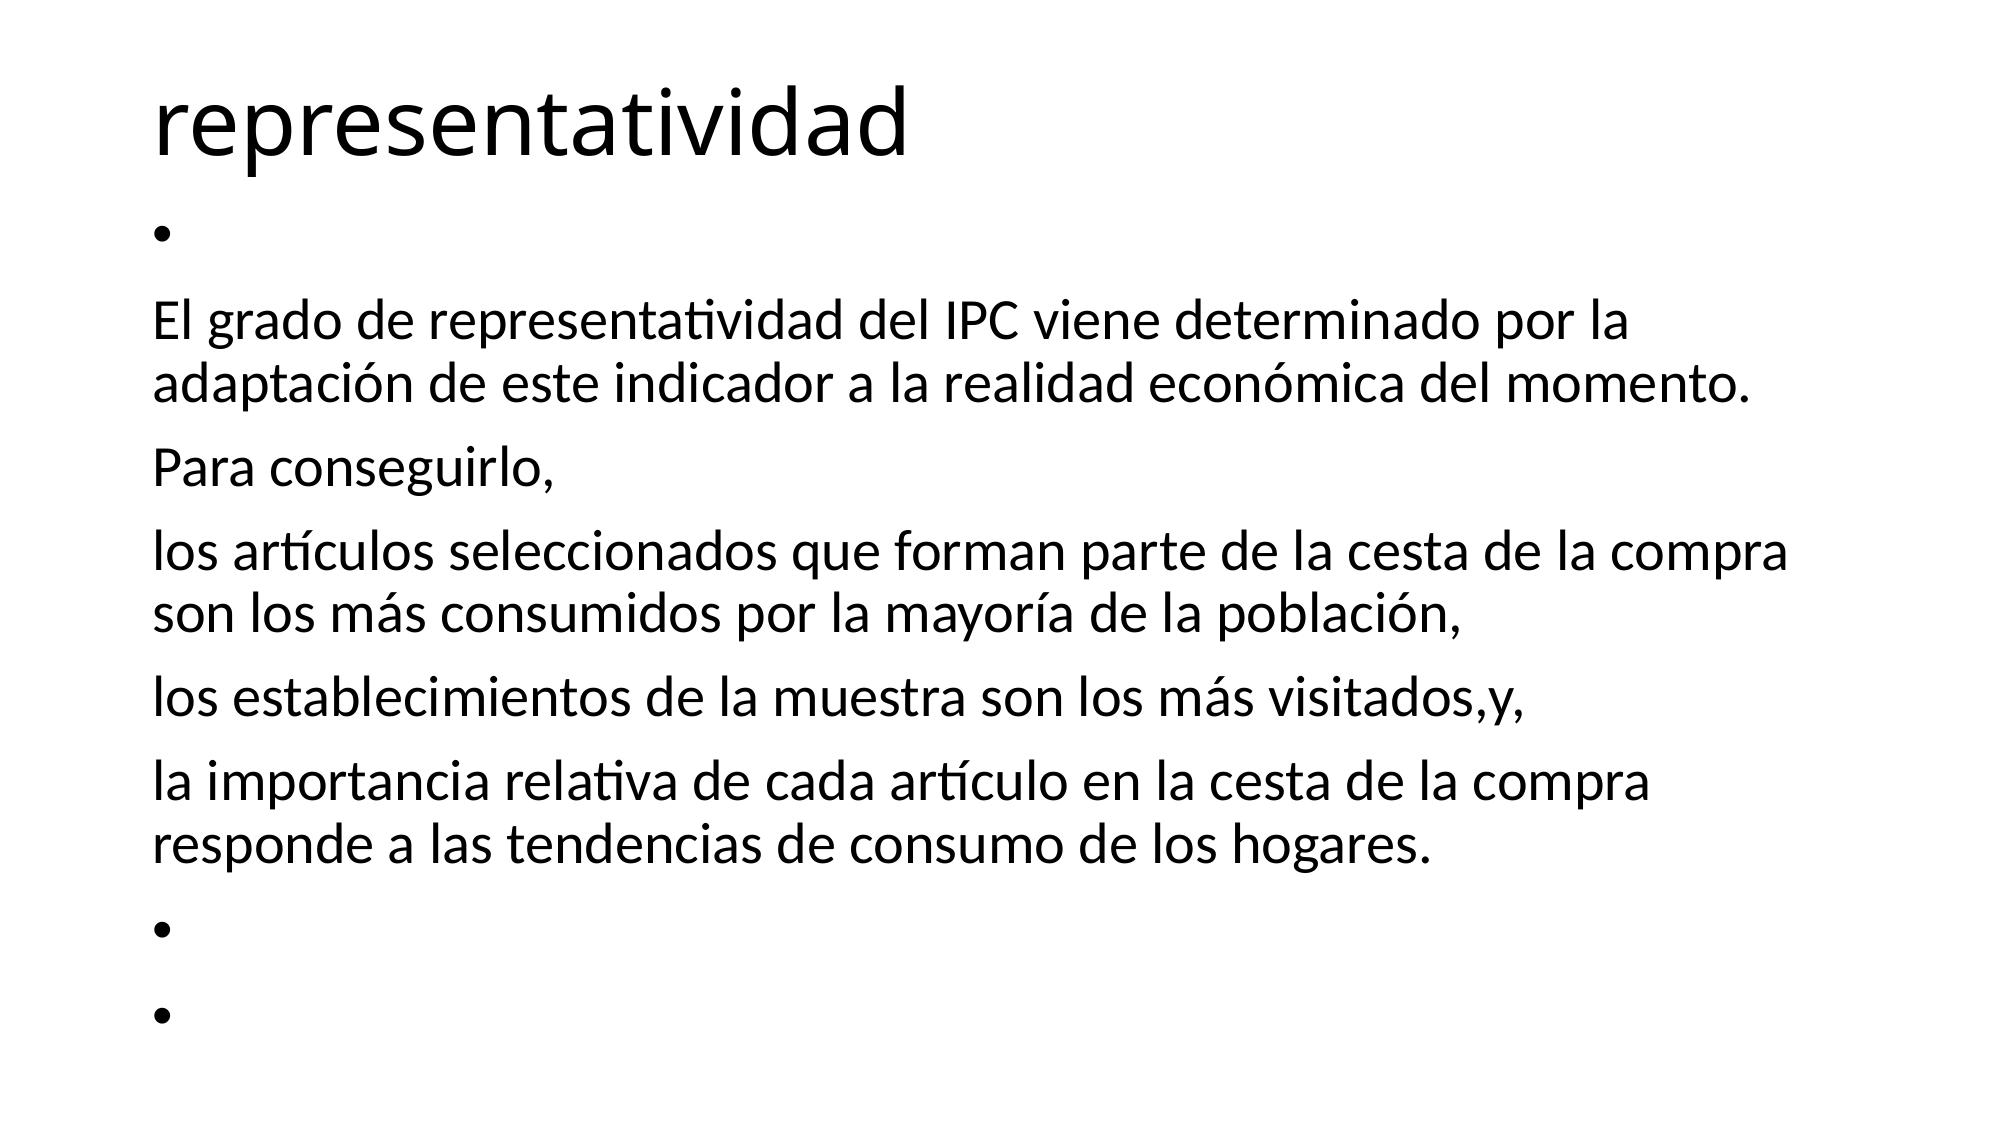

# representatividad
El grado de representatividad del IPC viene determinado por la adaptación de este indicador a la realidad económica del momento.
Para conseguirlo,
los artículos seleccionados que forman parte de la cesta de la compra son los más consumidos por la mayoría de la población,
los establecimientos de la muestra son los más visitados,y,
la importancia relativa de cada artículo en la cesta de la compra responde a las tendencias de consumo de los hogares.